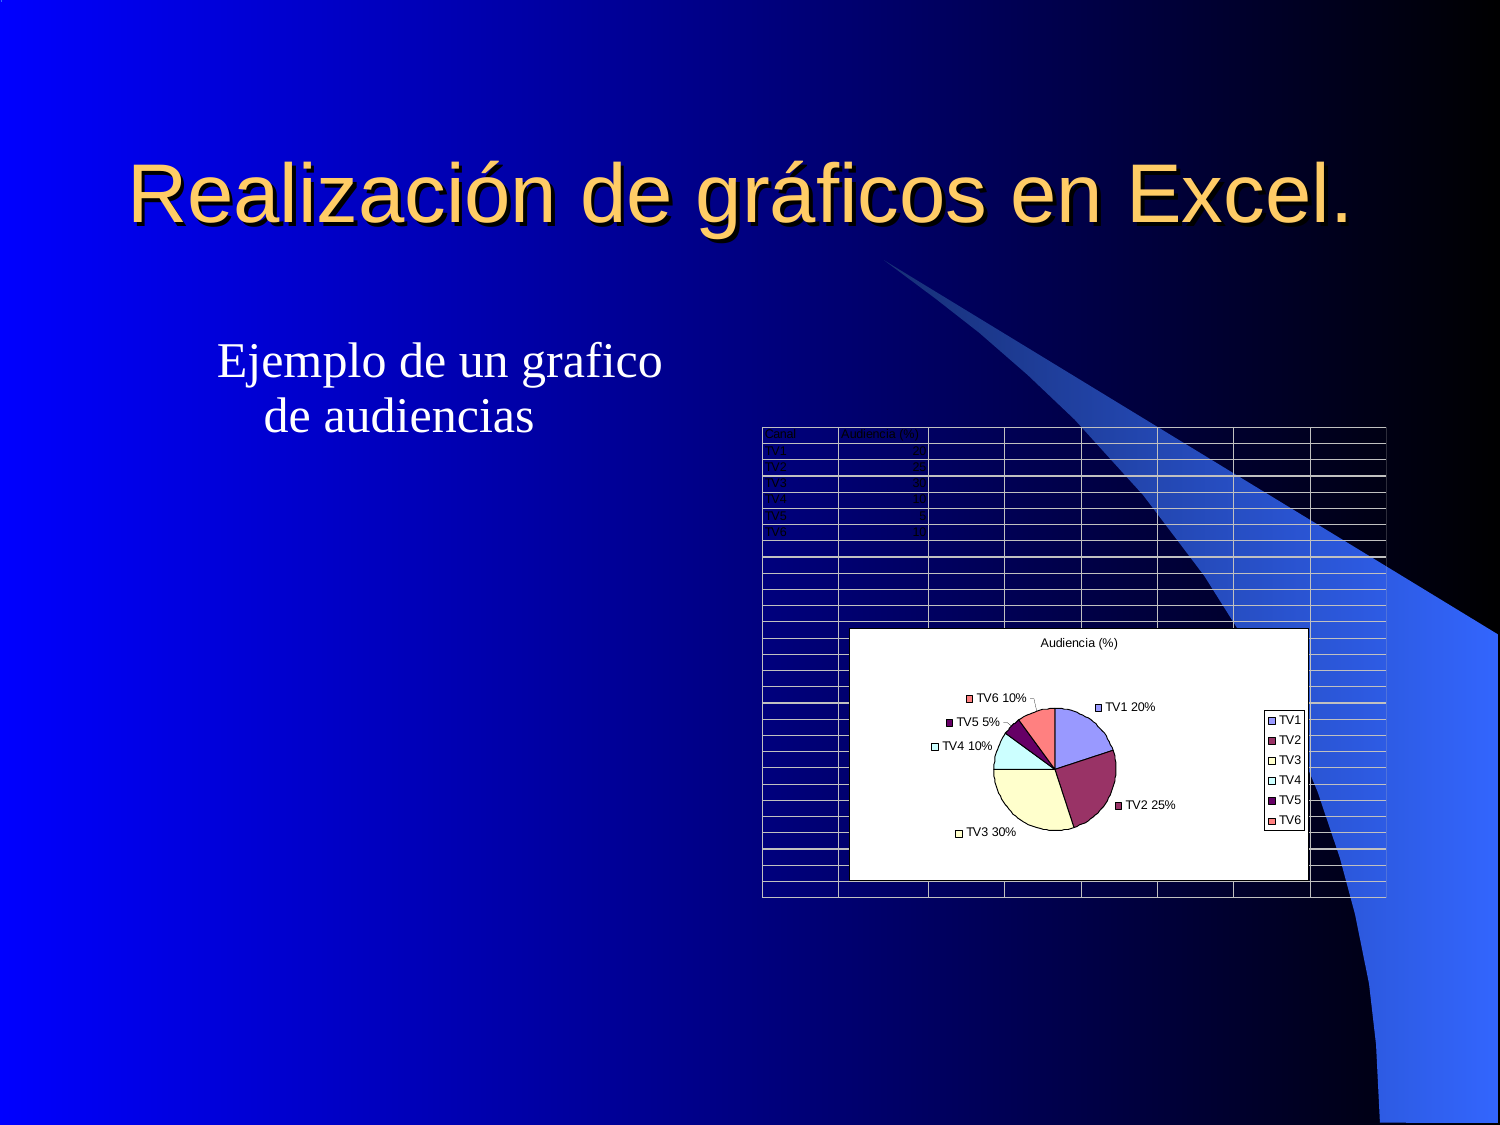

# Realización de gráficos en Excel.
Ejemplo de un grafico de audiencias